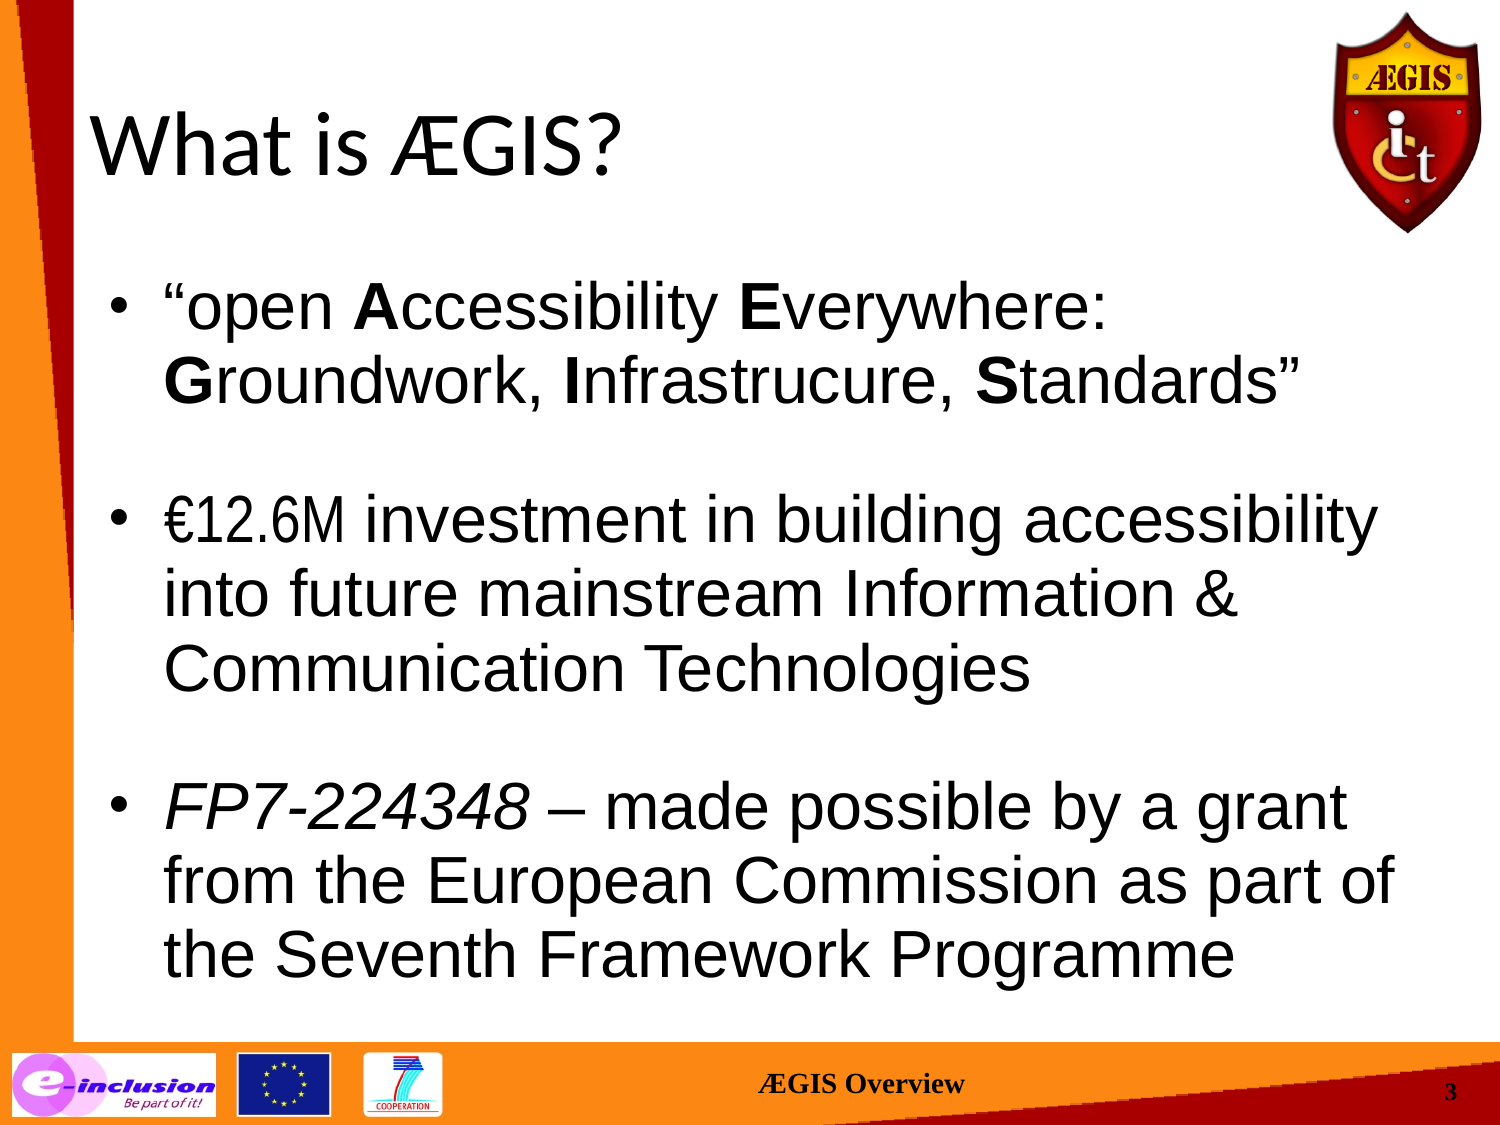

# What is ÆGIS?
“open Accessibility Everywhere: Groundwork, Infrastrucure, Standards”
€12.6M investment in building accessibility into future mainstream Information & Communication Technologies
FP7-224348 – made possible by a grant from the European Commission as part of the Seventh Framework Programme
3